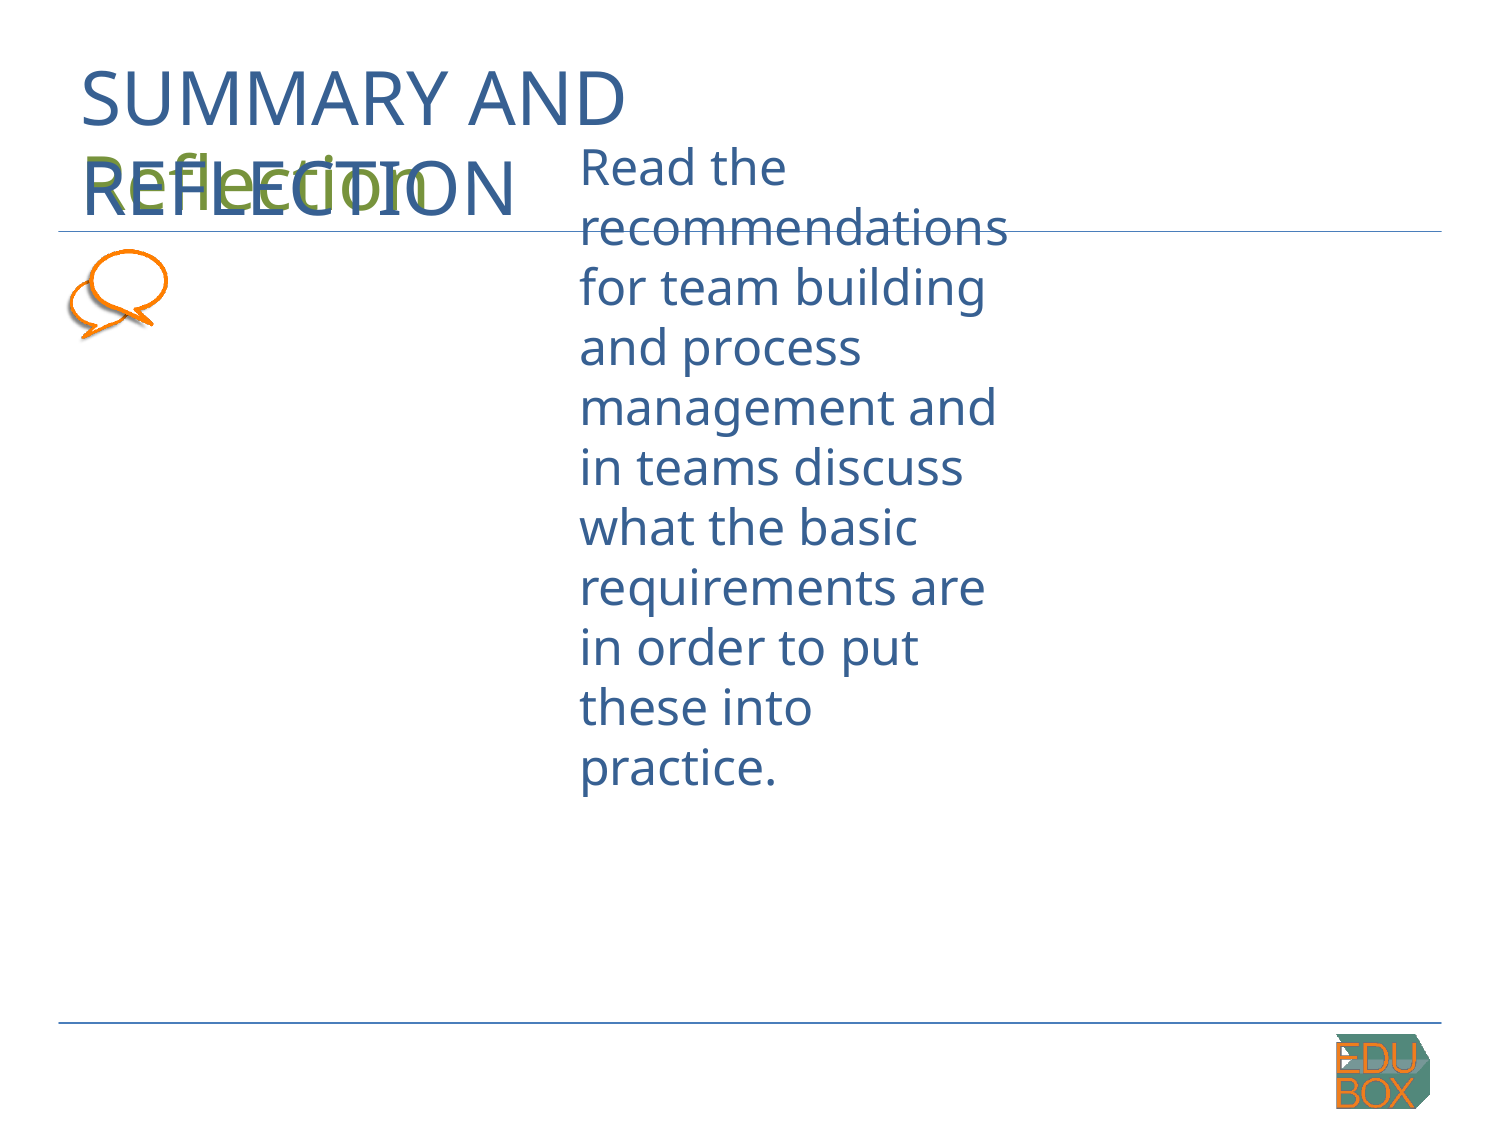

SUMMARY AND REFLECTION
# Reflection
Read the recommendations for team building and process management and in teams discuss what the basic requirements are in order to put these into practice.